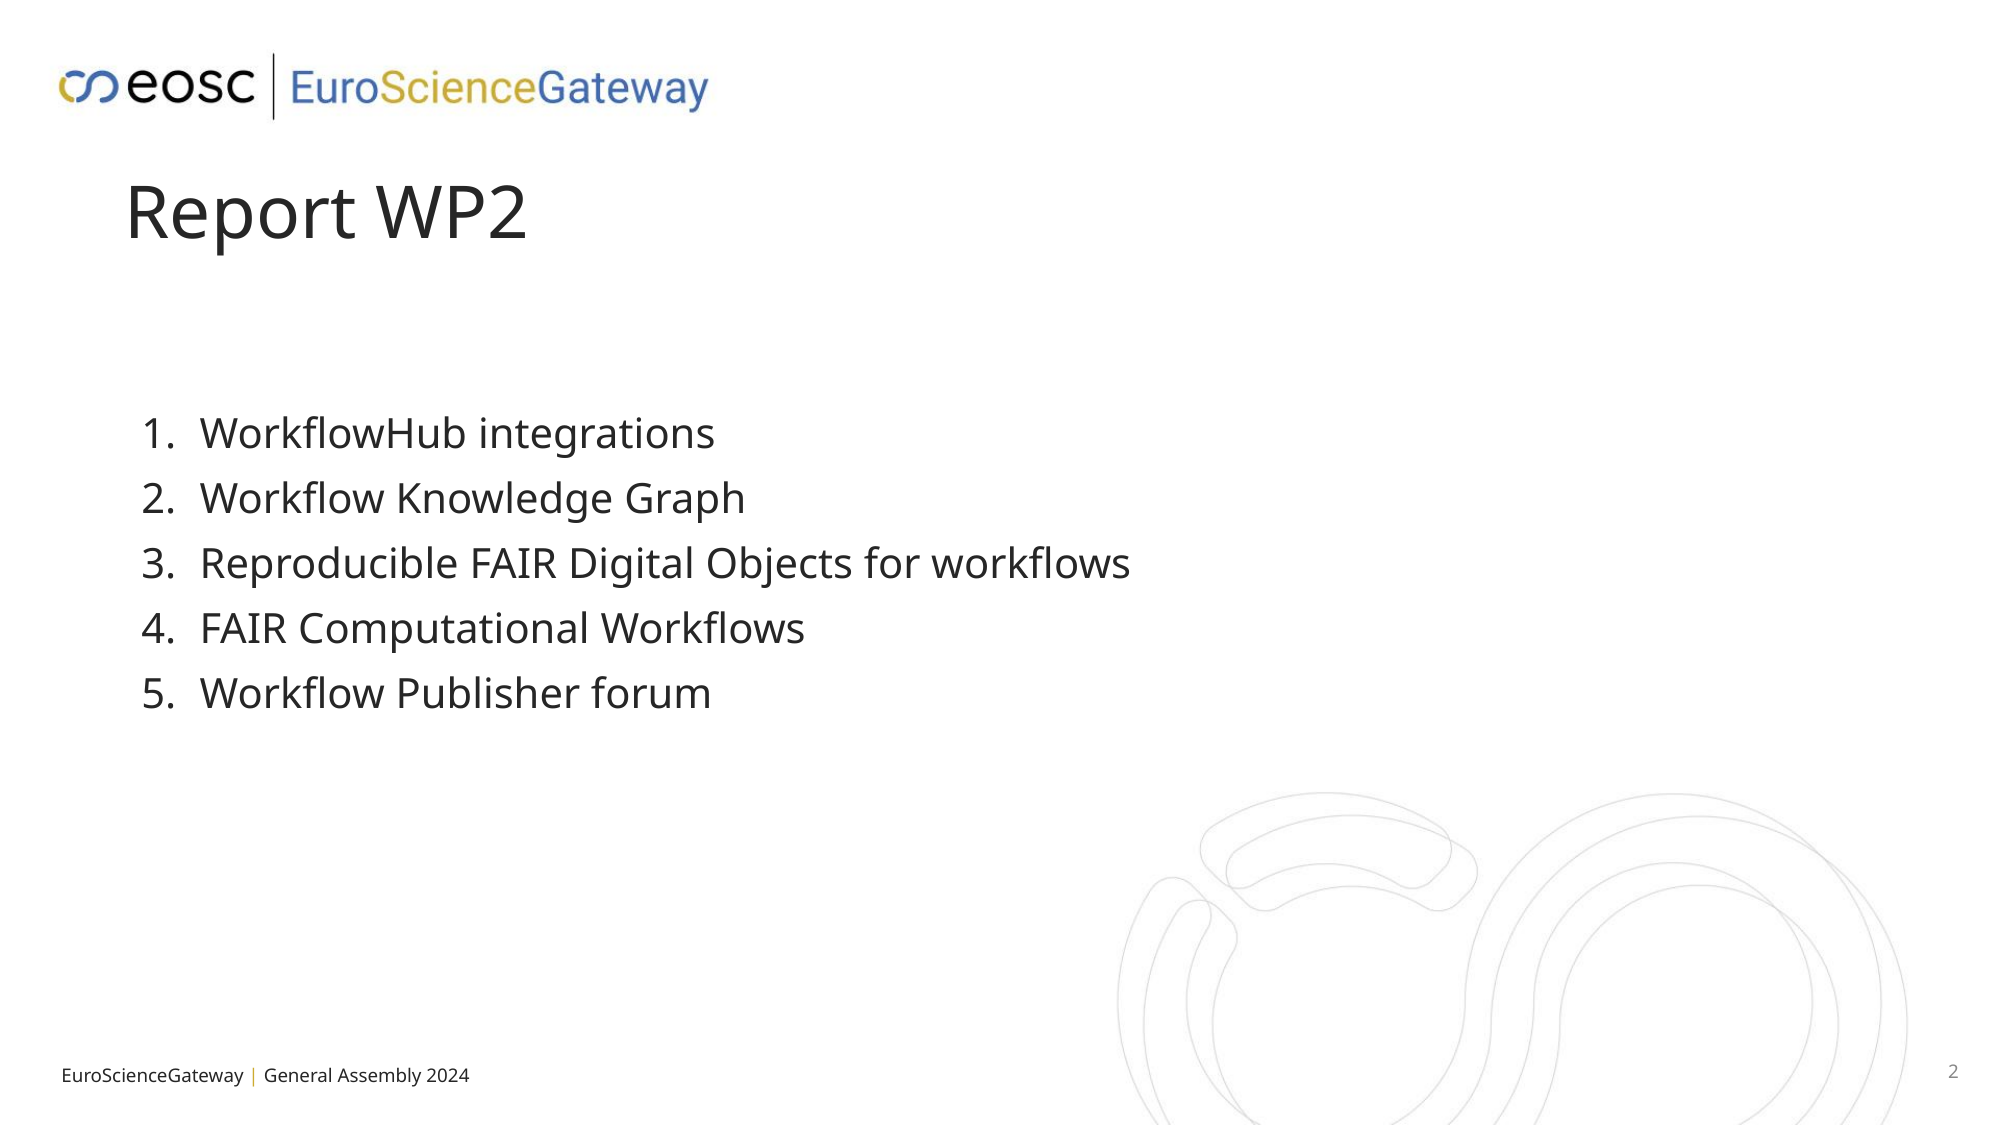

Report WP2
# WorkflowHub integrations
Workflow Knowledge Graph
Reproducible FAIR Digital Objects for workflows
FAIR Computational Workflows
Workflow Publisher forum